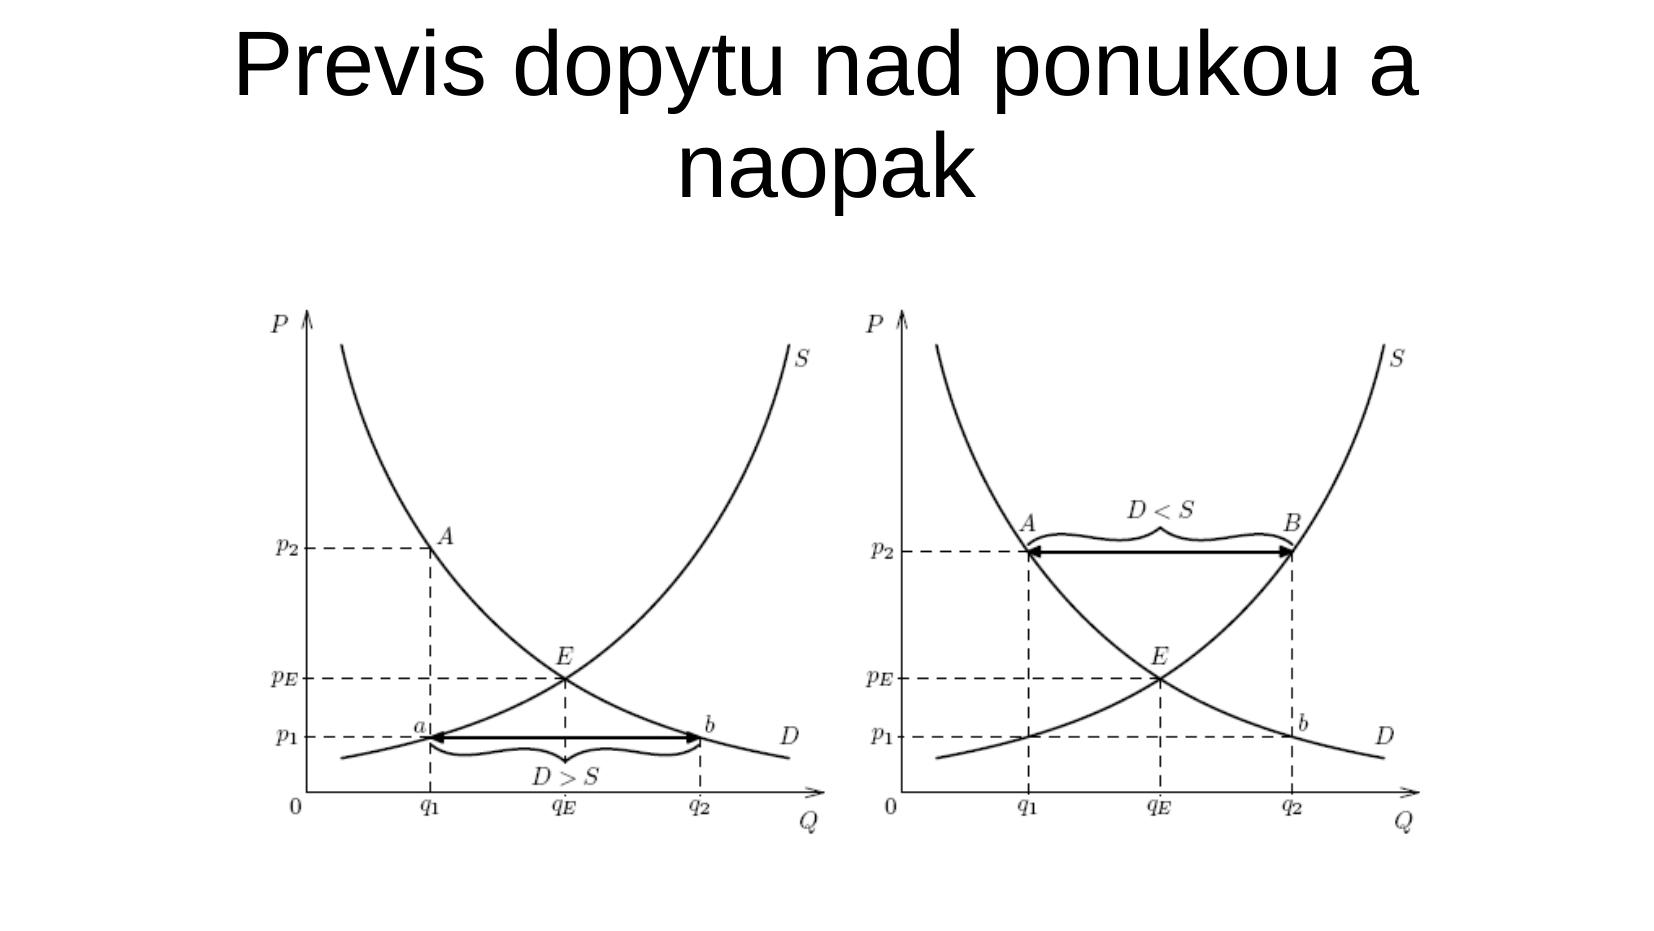

# Previs dopytu nad ponukou a naopak